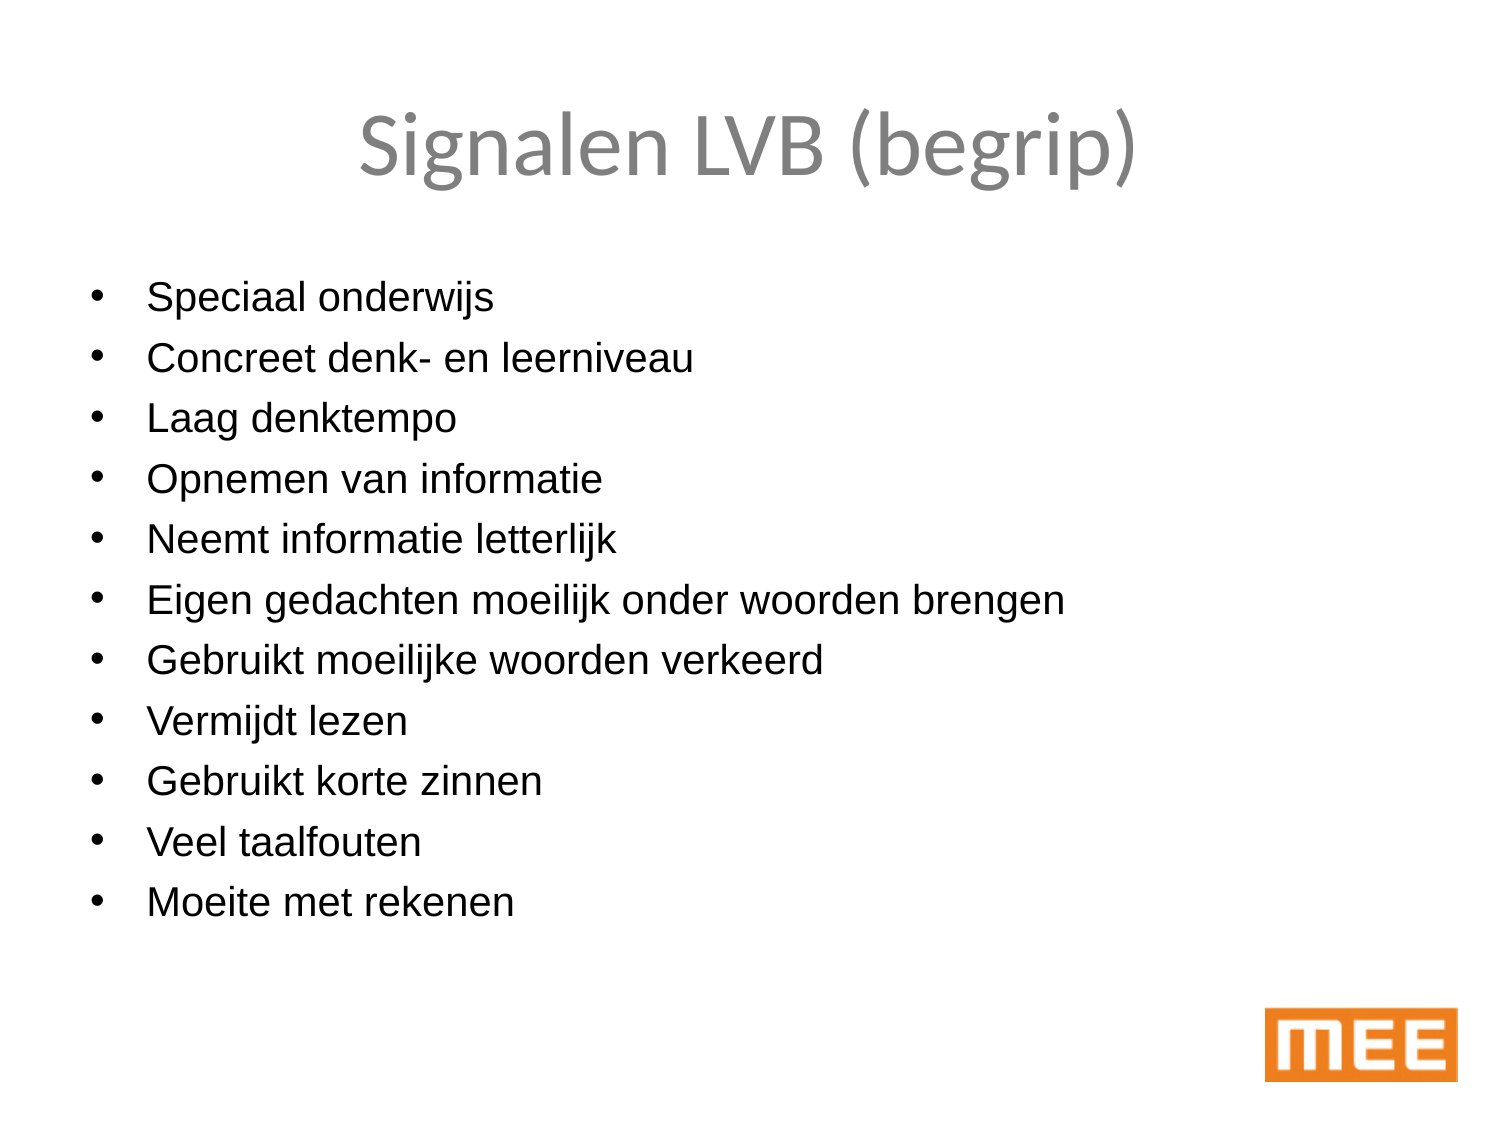

# Signalen LVB (begrip)
Speciaal onderwijs
Concreet denk- en leerniveau
Laag denktempo
Opnemen van informatie
Neemt informatie letterlijk
Eigen gedachten moeilijk onder woorden brengen
Gebruikt moeilijke woorden verkeerd
Vermijdt lezen
Gebruikt korte zinnen
Veel taalfouten
Moeite met rekenen